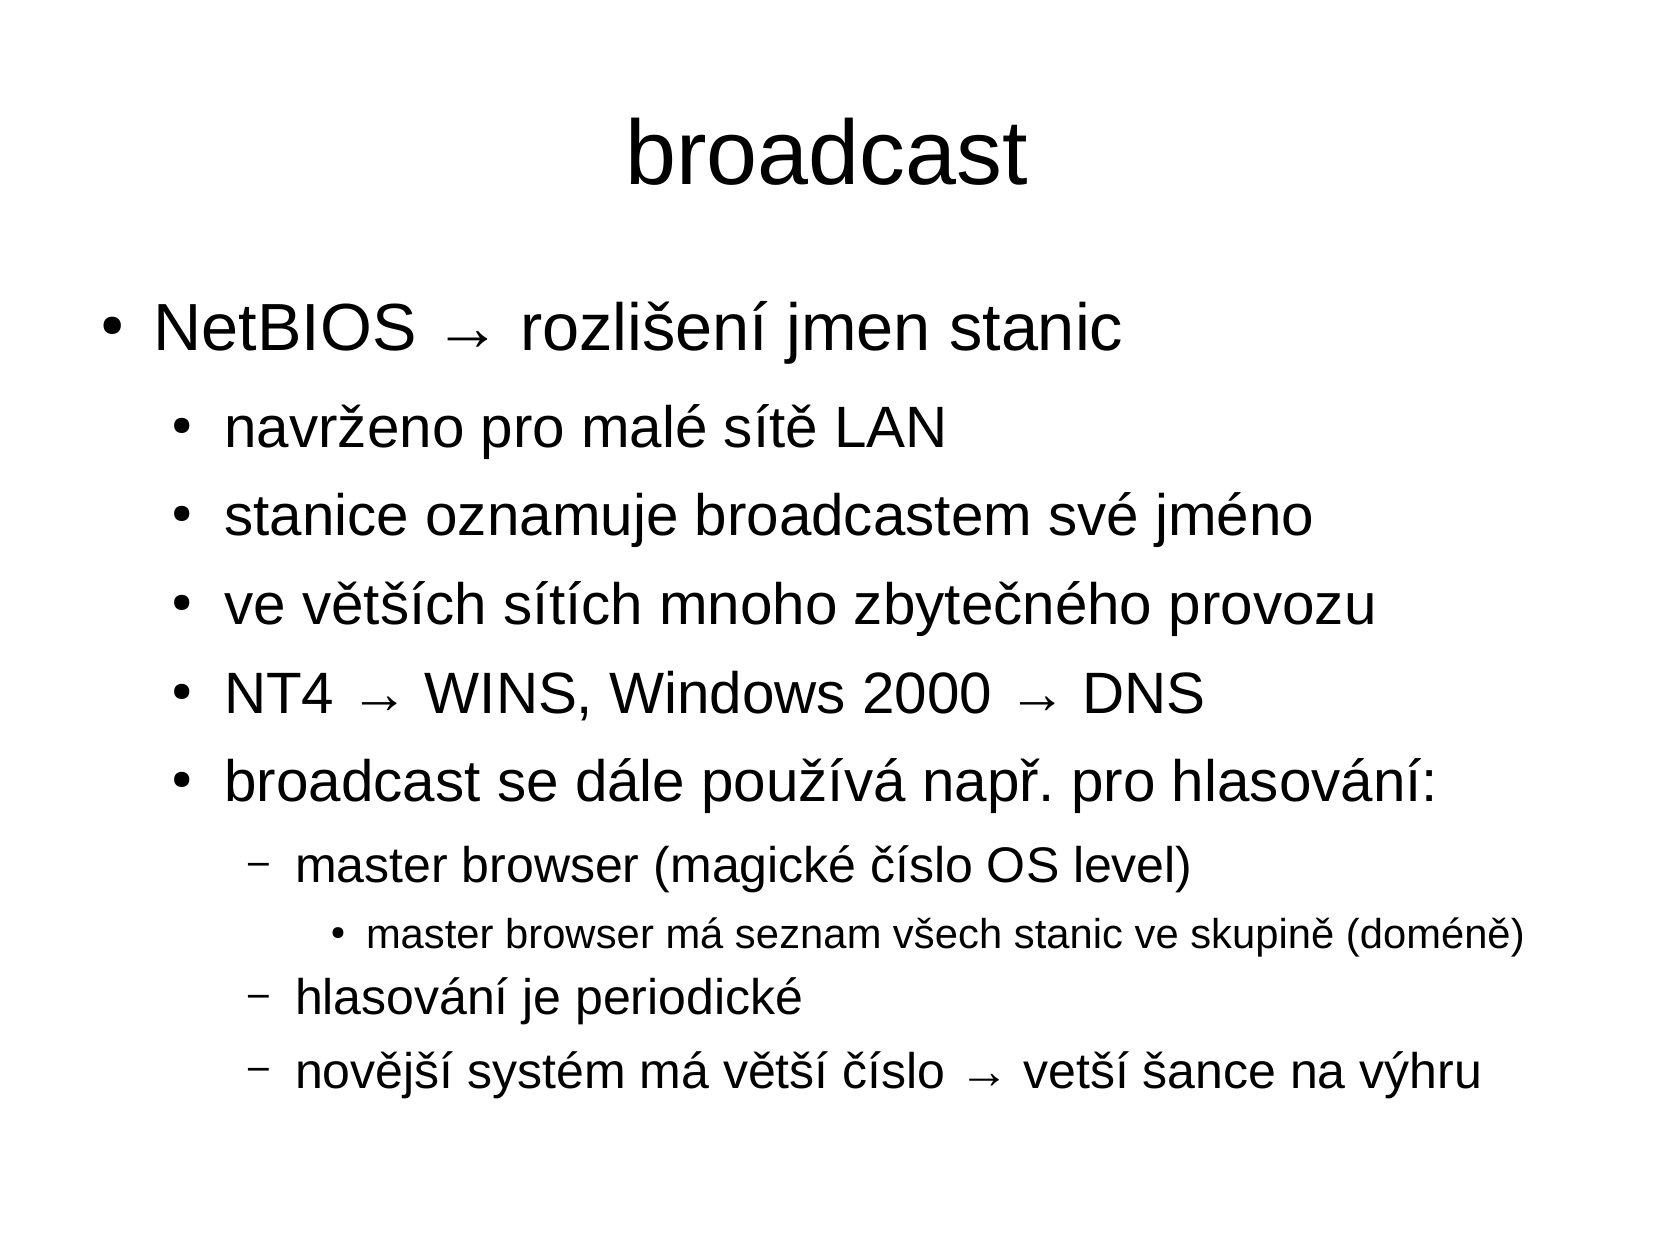

# broadcast
NetBIOS → rozlišení jmen stanic
navrženo pro malé sítě LAN
stanice oznamuje broadcastem své jméno
ve větších sítích mnoho zbytečného provozu
NT4 → WINS, Windows 2000 → DNS
broadcast se dále používá např. pro hlasování:
master browser (magické číslo OS level)
master browser má seznam všech stanic ve skupině (doméně)
hlasování je periodické
novější systém má větší číslo → vetší šance na výhru